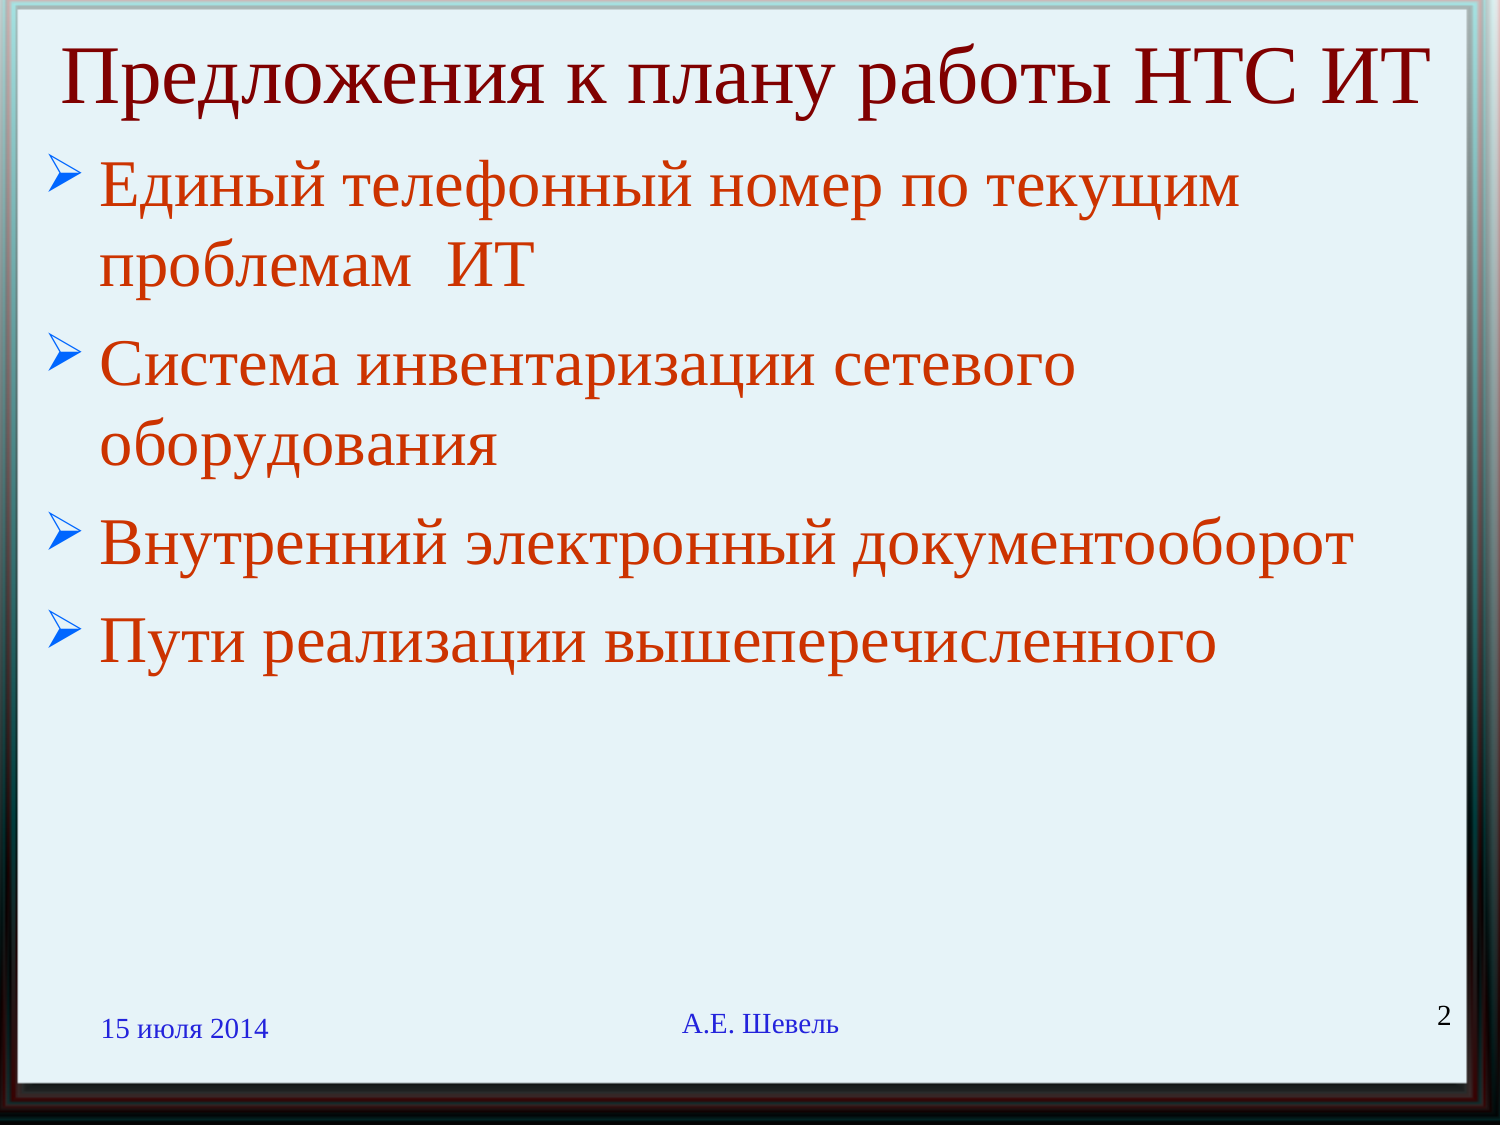

# Предложения к плану работы НТС ИТ
Единый телефонный номер по текущим проблемам ИТ
Система инвентаризации сетевого оборудования
Внутренний электронный документооборот
Пути реализации вышеперечисленного
2